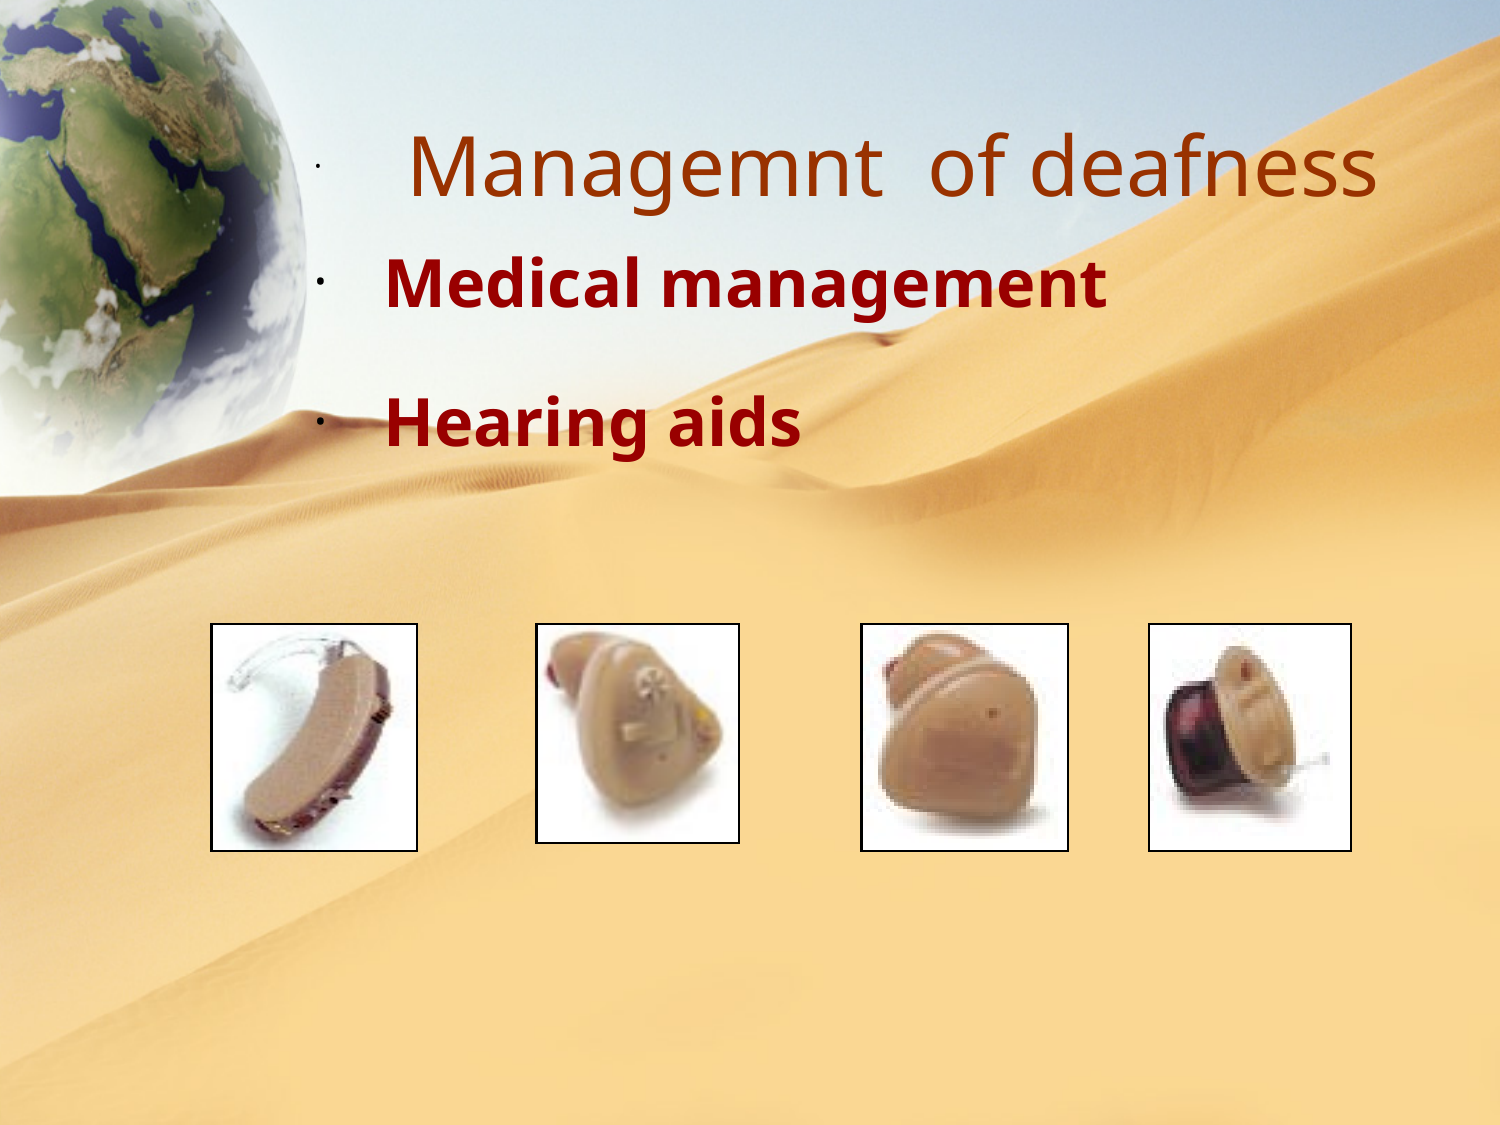

Managemnt of deafness
Medical management
Hearing aids